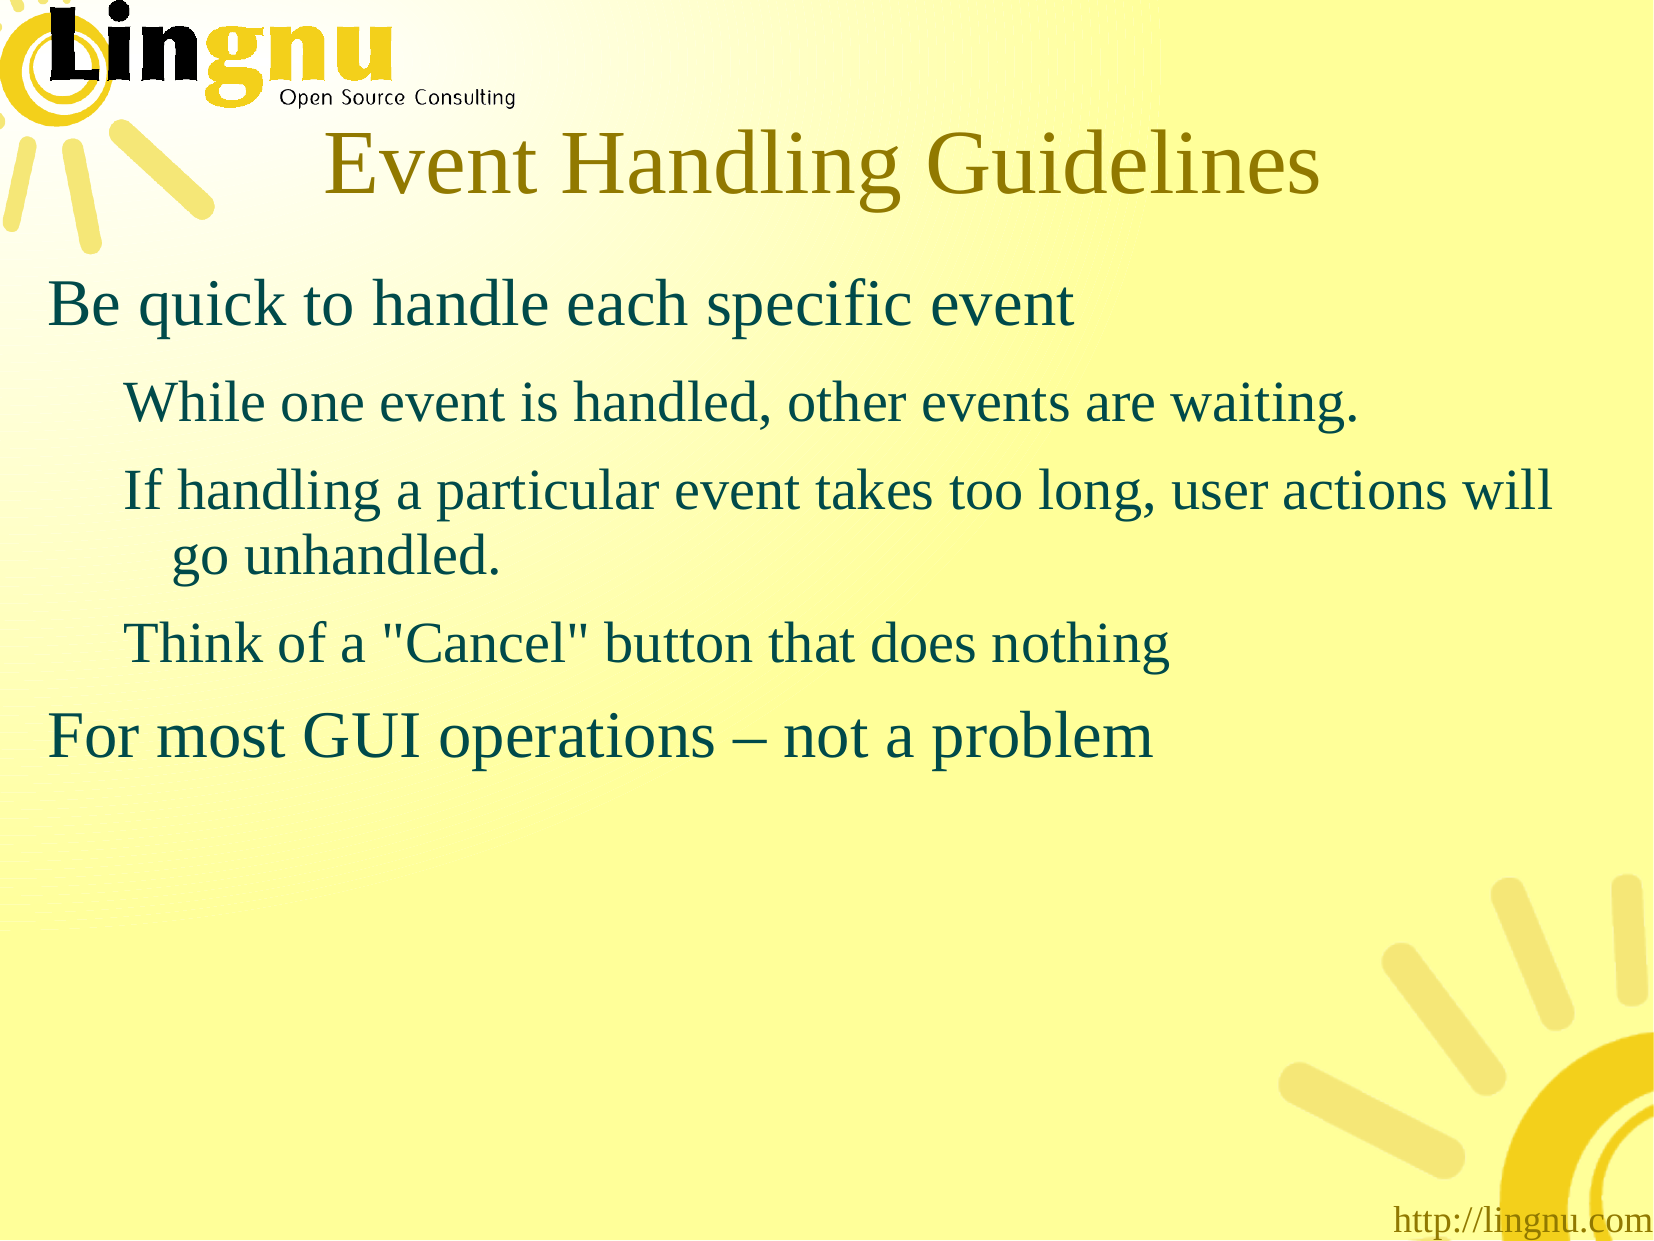

# Event Handling Guidelines
Be quick to handle each specific event
While one event is handled, other events are waiting.
If handling a particular event takes too long, user actions will go unhandled.
Think of a "Cancel" button that does nothing
For most GUI operations – not a problem